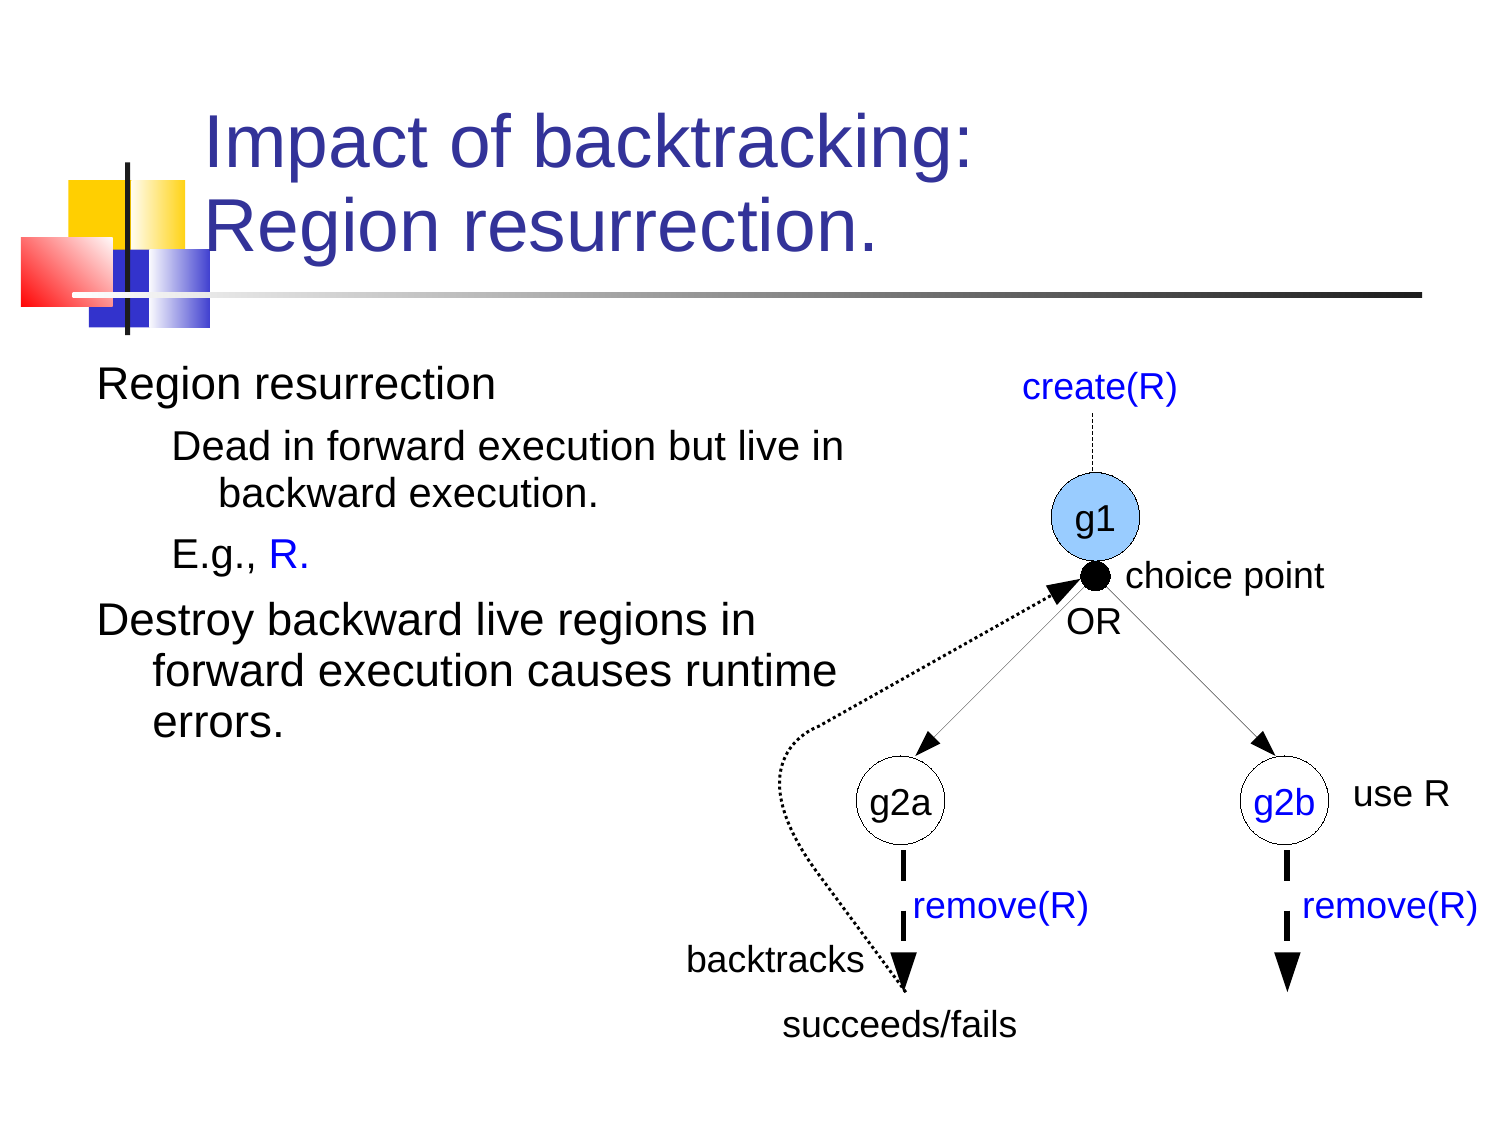

# Impact of backtracking: Region resurrection.
create(R)
Region resurrection
Dead in forward execution but live in backward execution.
E.g., R.
Destroy backward live regions in forward execution causes runtime errors.
g1
choice point
OR
g2a
g2b
use R
remove(R)
remove(R)
backtracks
succeeds/fails